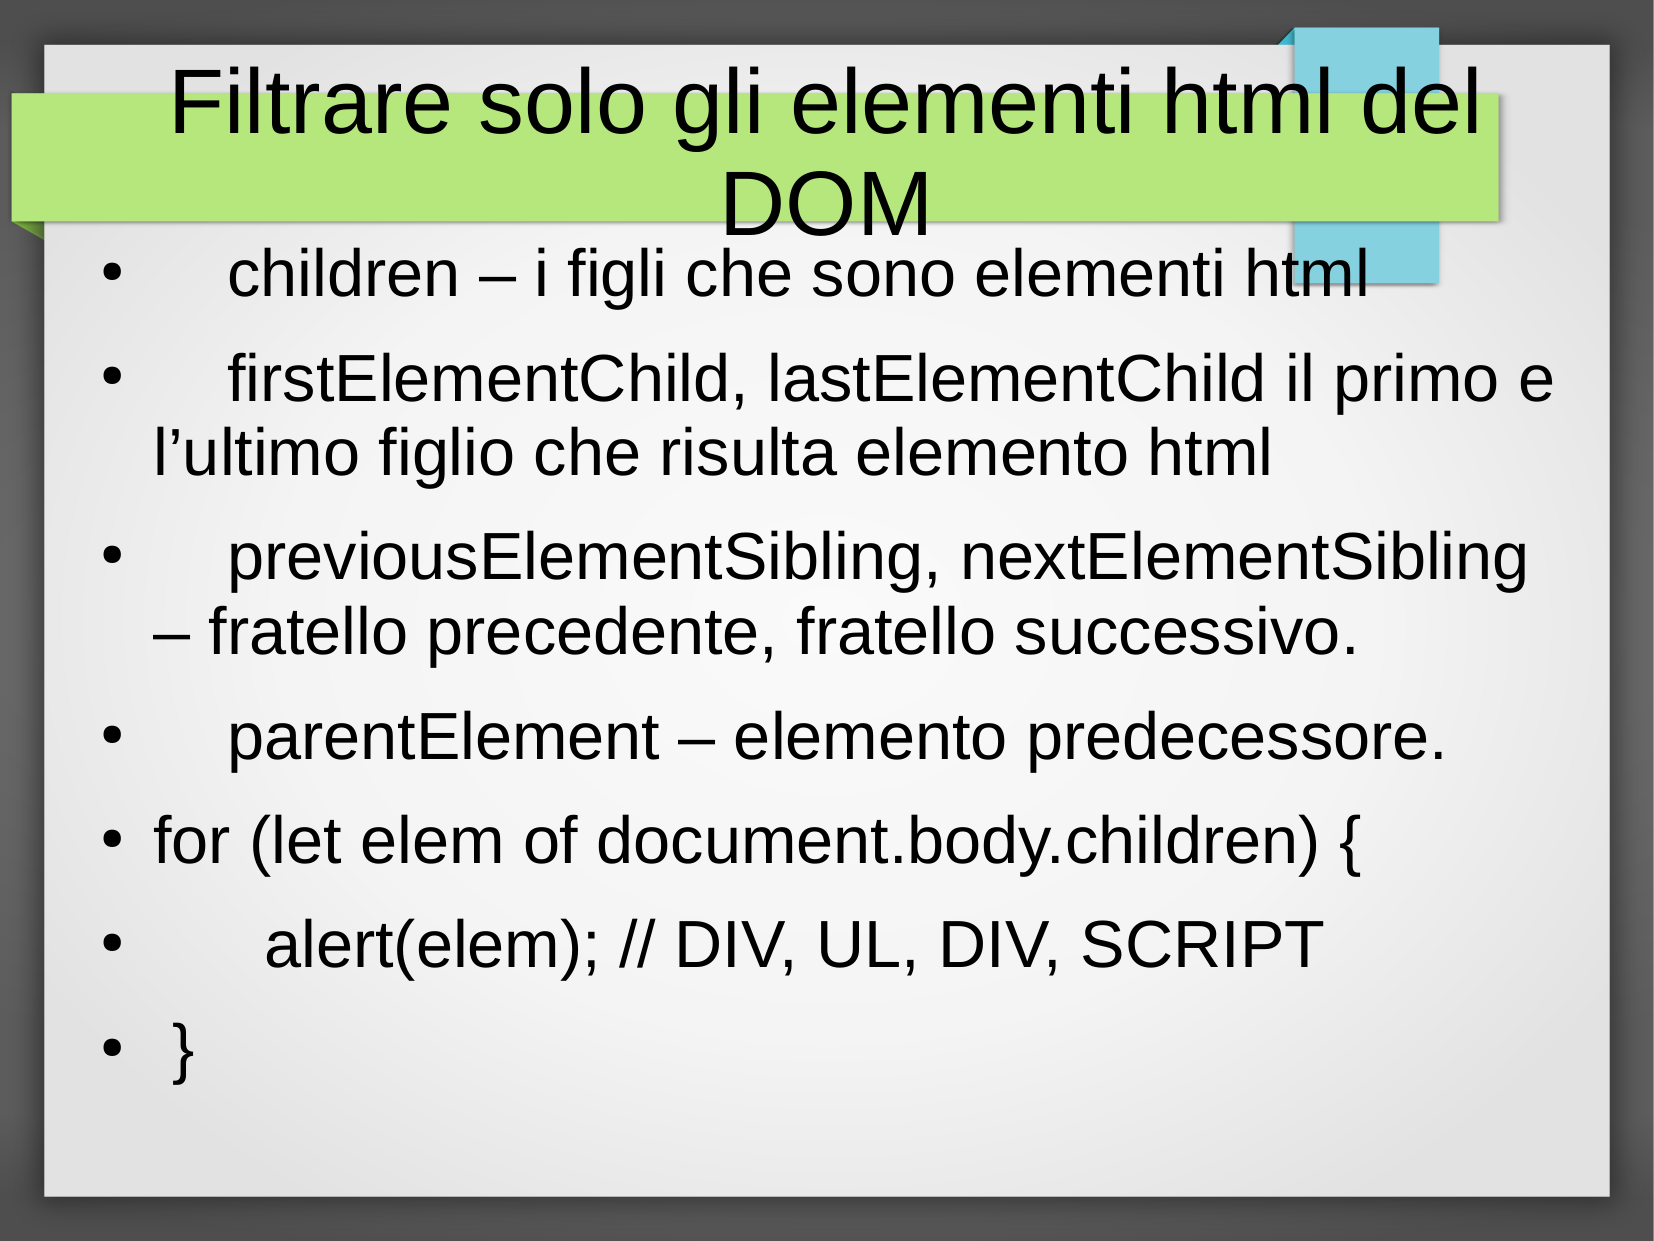

# Filtrare solo gli elementi html del DOM
 children – i figli che sono elementi html
 firstElementChild, lastElementChild il primo e l’ultimo figlio che risulta elemento html
 previousElementSibling, nextElementSibling – fratello precedente, fratello successivo.
 parentElement – elemento predecessore.
for (let elem of document.body.children) {
 alert(elem); // DIV, UL, DIV, SCRIPT
 }